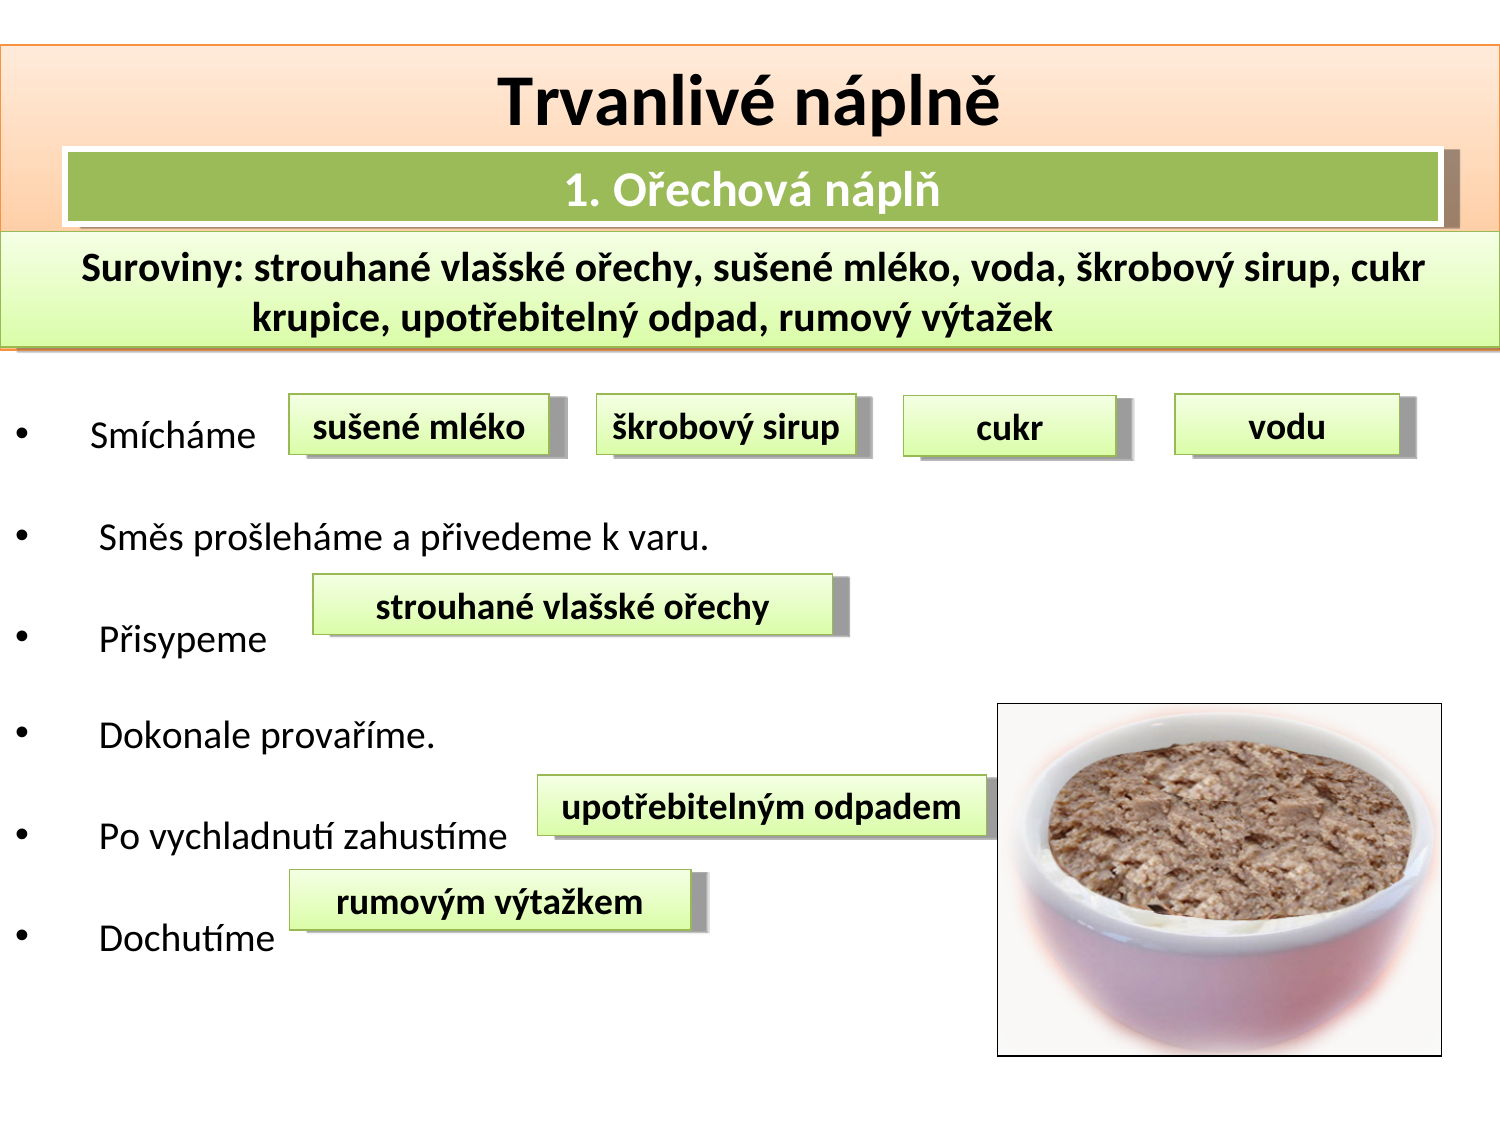

Trvanlivé náplně
1. Ořechová náplň
 Suroviny: strouhané vlašské ořechy, sušené mléko, voda, škrobový sirup, cukr
 krupice, upotřebitelný odpad, rumový výtažek
# Smícháme + + +
 Směs prošleháme a přivedeme k varu.
 Přisypeme
 Dokonale provaříme.
 Po vychladnutí zahustíme
 Dochutíme
sušené mléko
škrobový sirup
vodu
cukr
strouhané vlašské ořechy
upotřebitelným odpadem
rumovým výtažkem